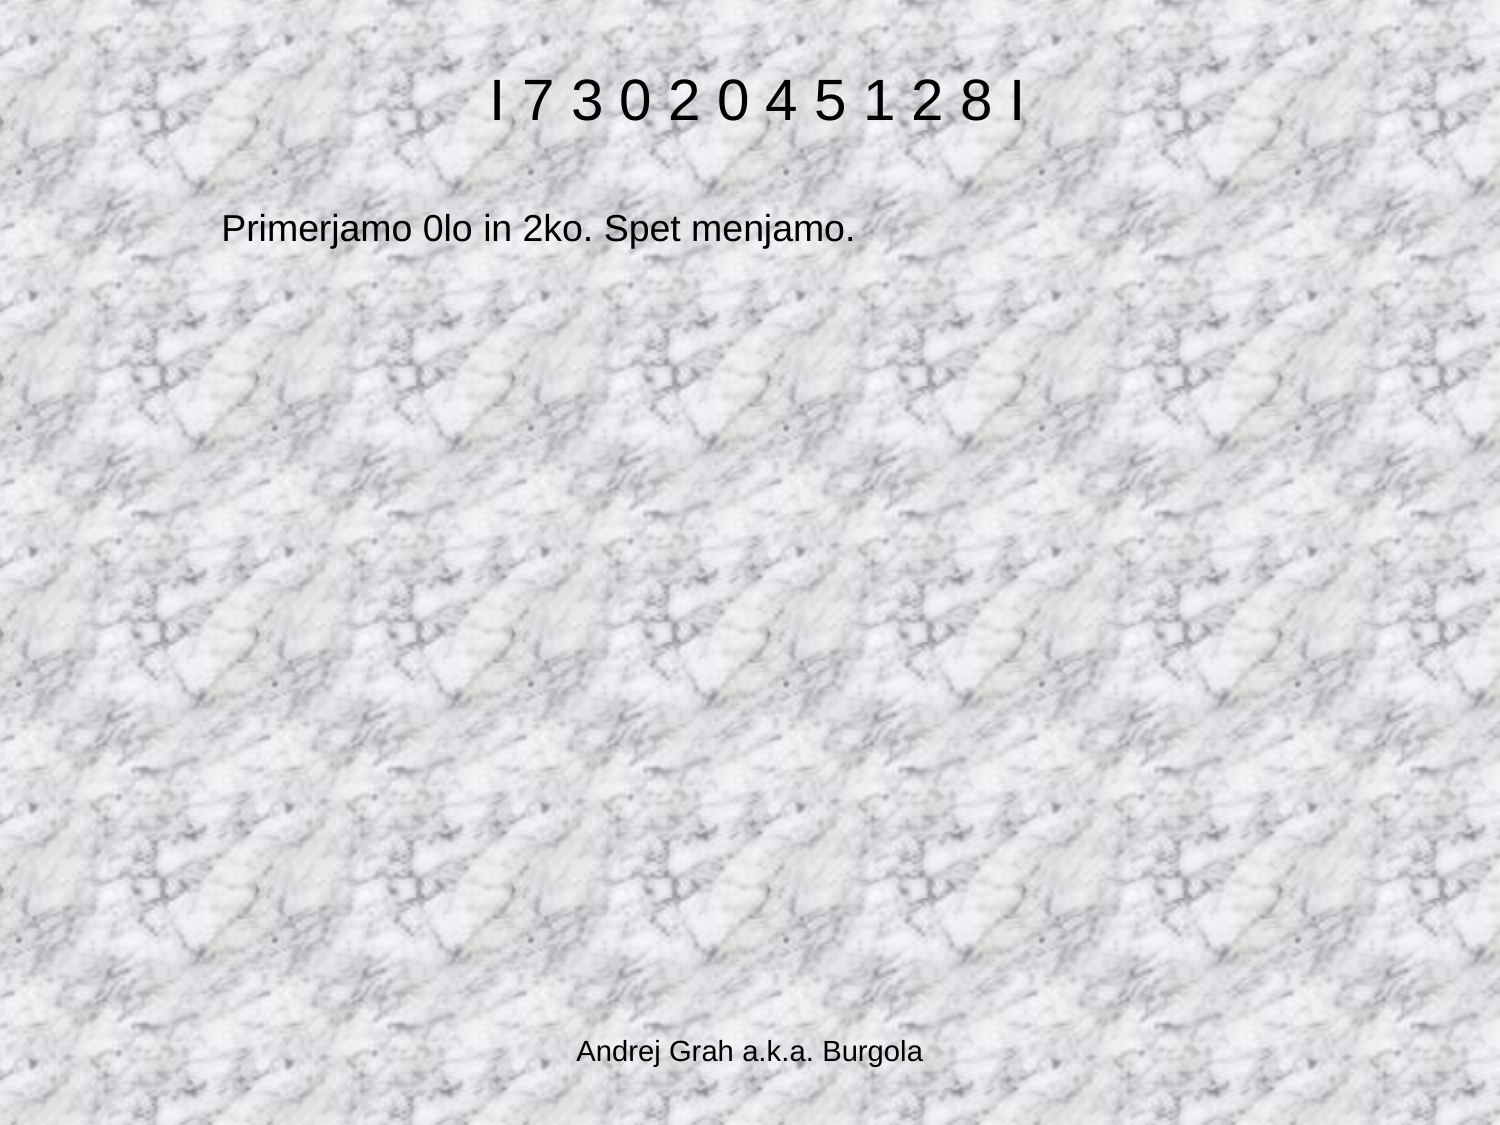

I 7 3 0 2 0 4 5 1 2 8 I
Primerjamo 0lo in 2ko. Spet menjamo.
Andrej Grah a.k.a. Burgola